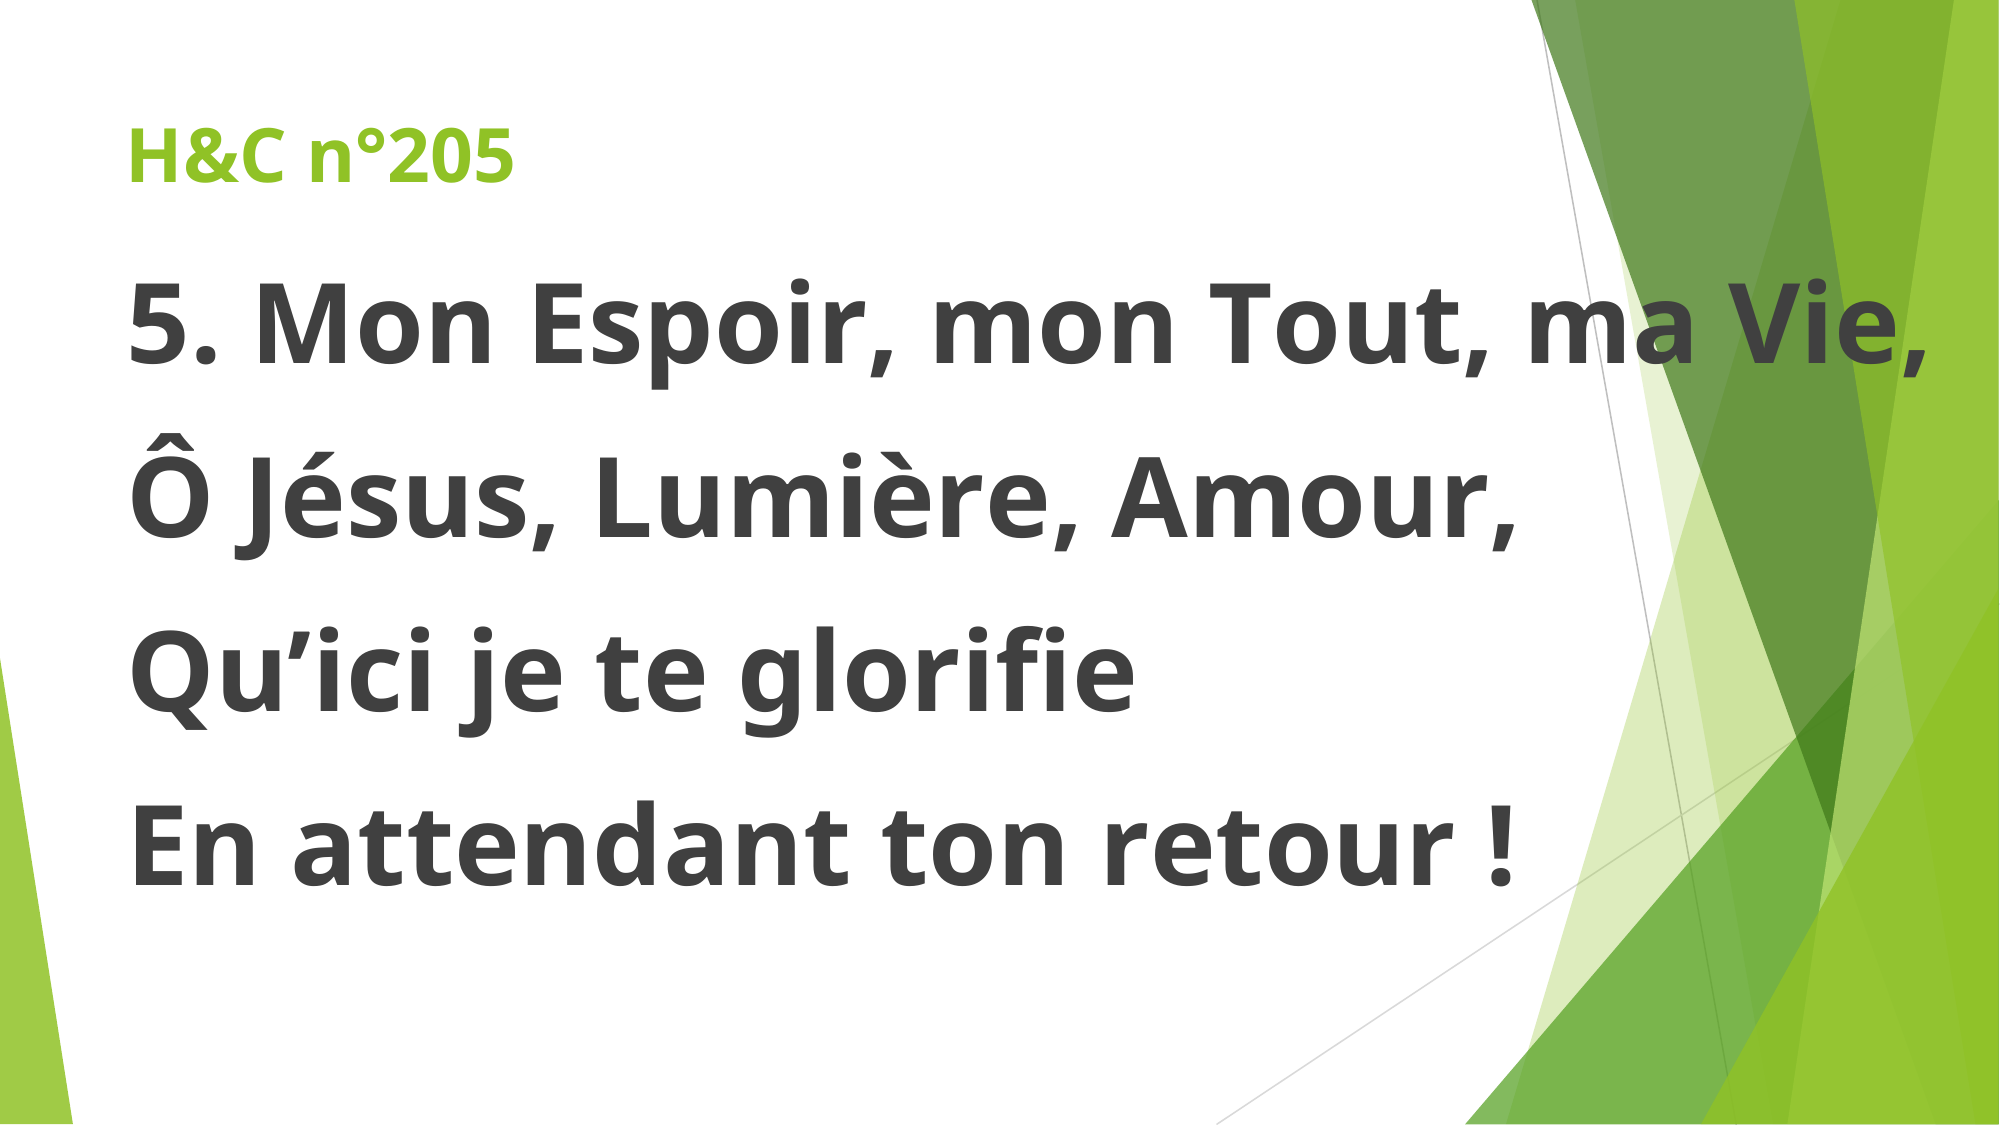

H&C n°205
5. Mon Espoir, mon Tout, ma Vie,
Ô Jésus, Lumière, Amour,
Qu’ici je te glorifie
En attendant ton retour !